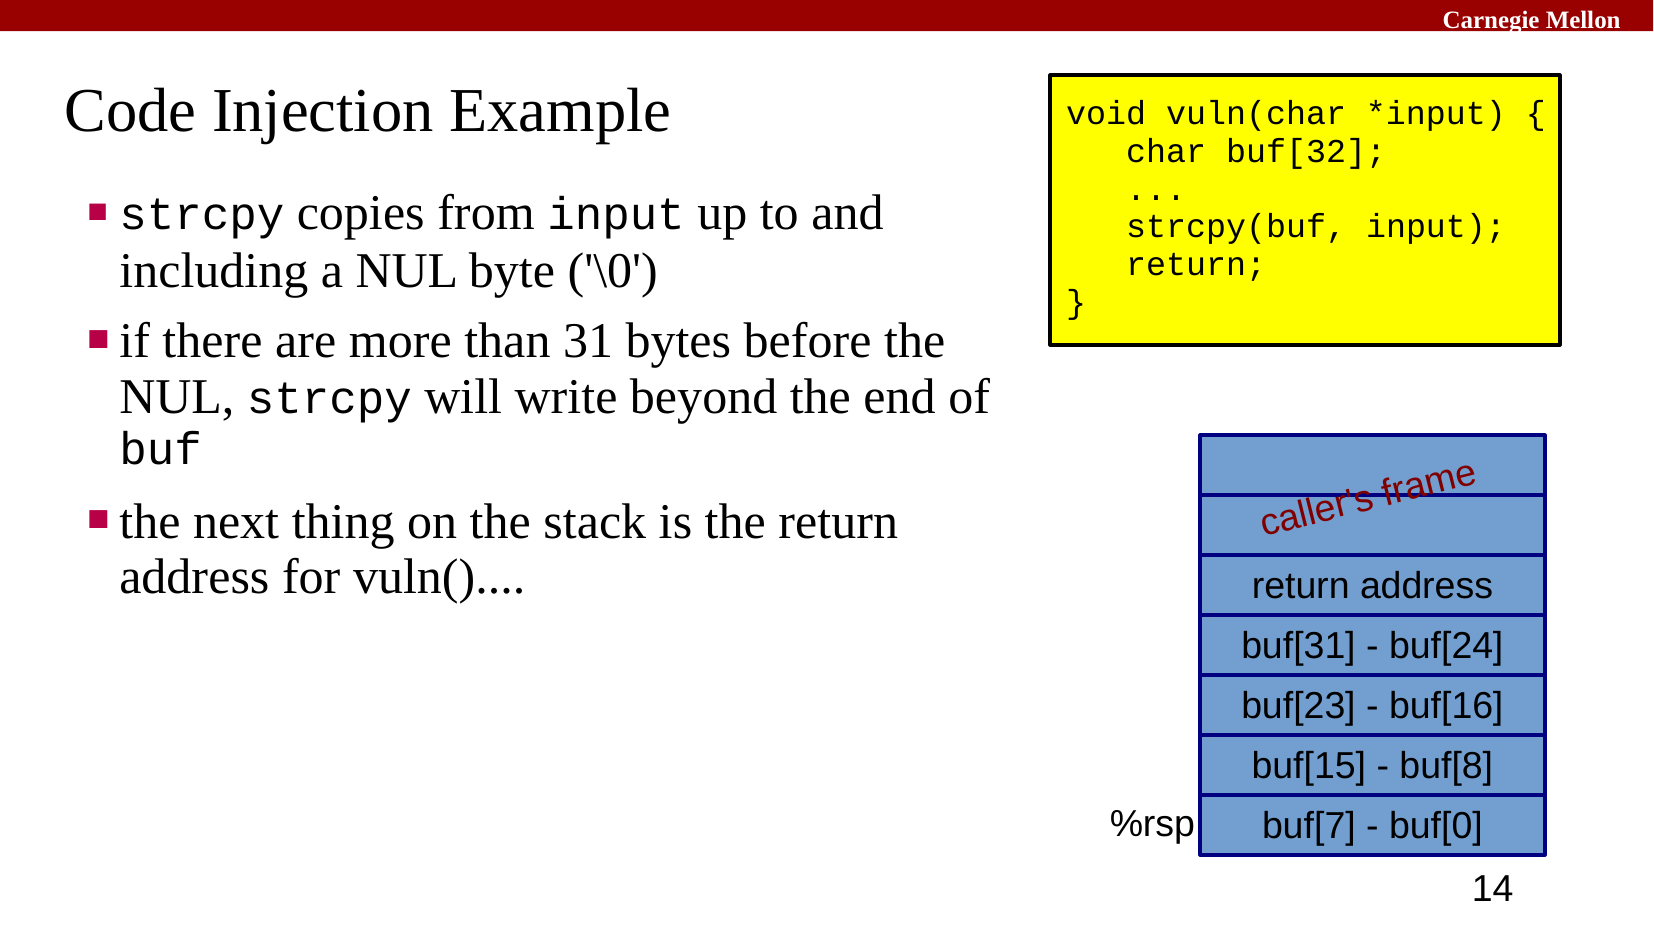

# Code Injection Example
void vuln(char *input) {
 char buf[32];
 ...
 strcpy(buf, input);
 return;
}
strcpy copies from input up to and including a NUL byte ('\0')
if there are more than 31 bytes before the NUL, strcpy will write beyond the end of buf
the next thing on the stack is the return address for vuln()....
caller's frame
return address
buf[31] - buf[24]
buf[23] - buf[16]
buf[15] - buf[8]
%rsp
buf[7] - buf[0]